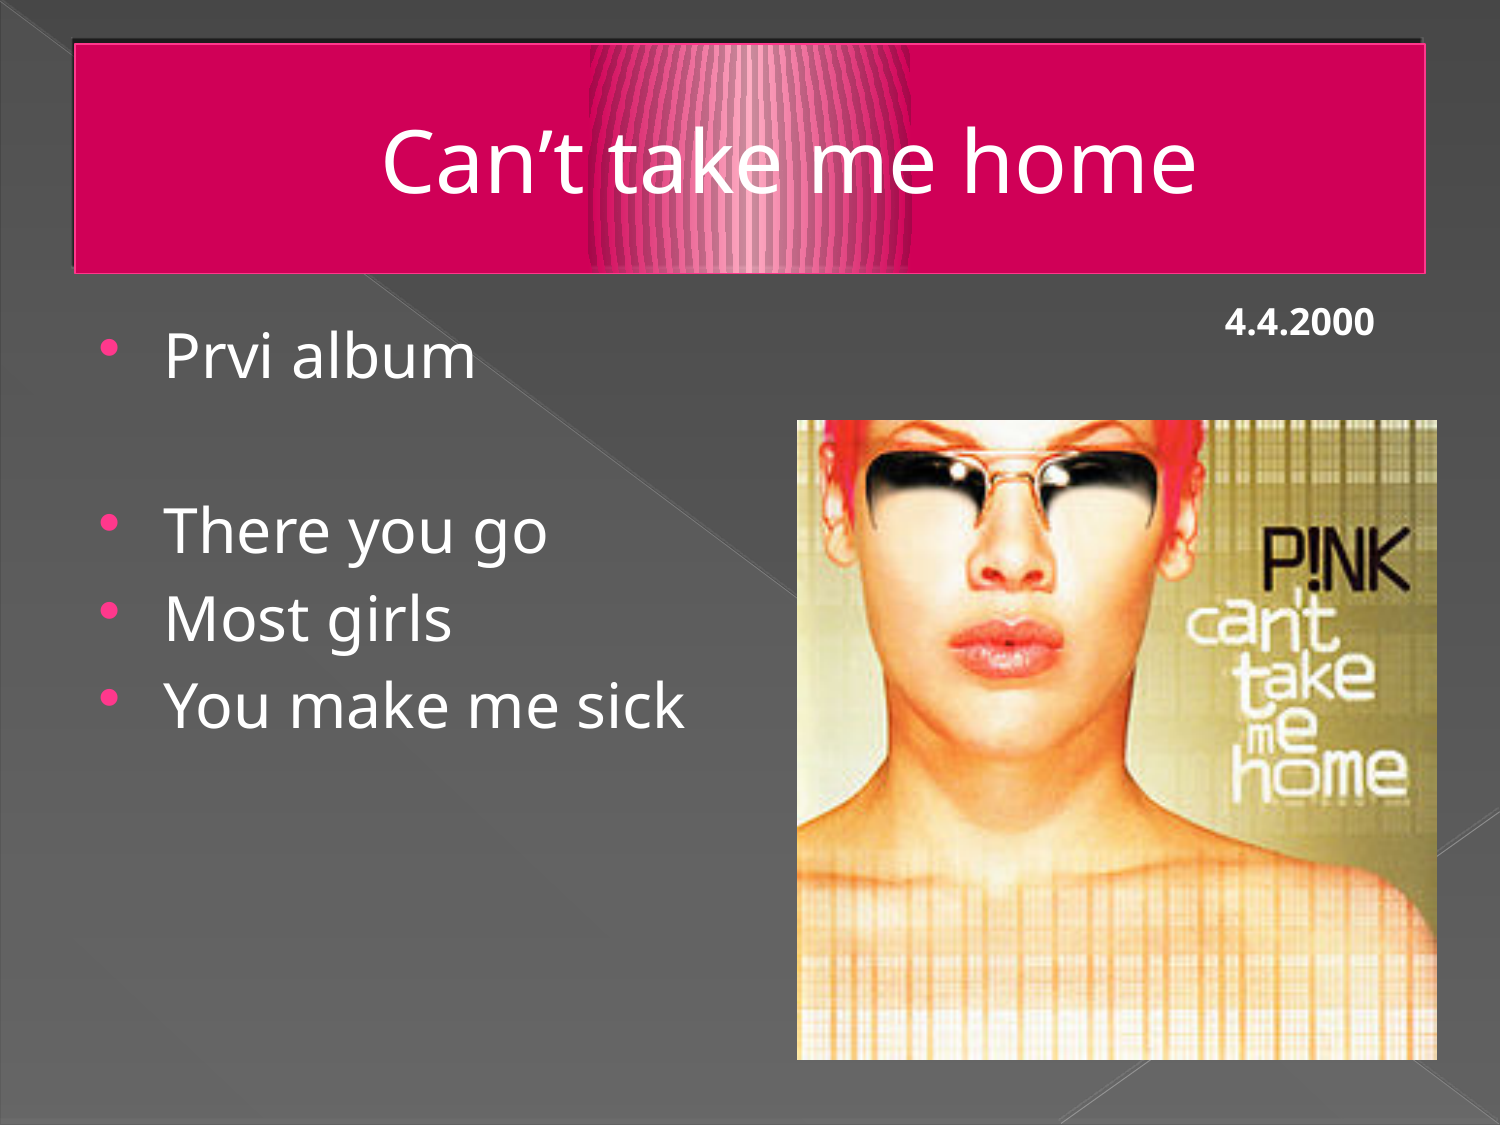

# Can’t take me home
4.4.2000
Prvi album
There you go
Most girls
You make me sick